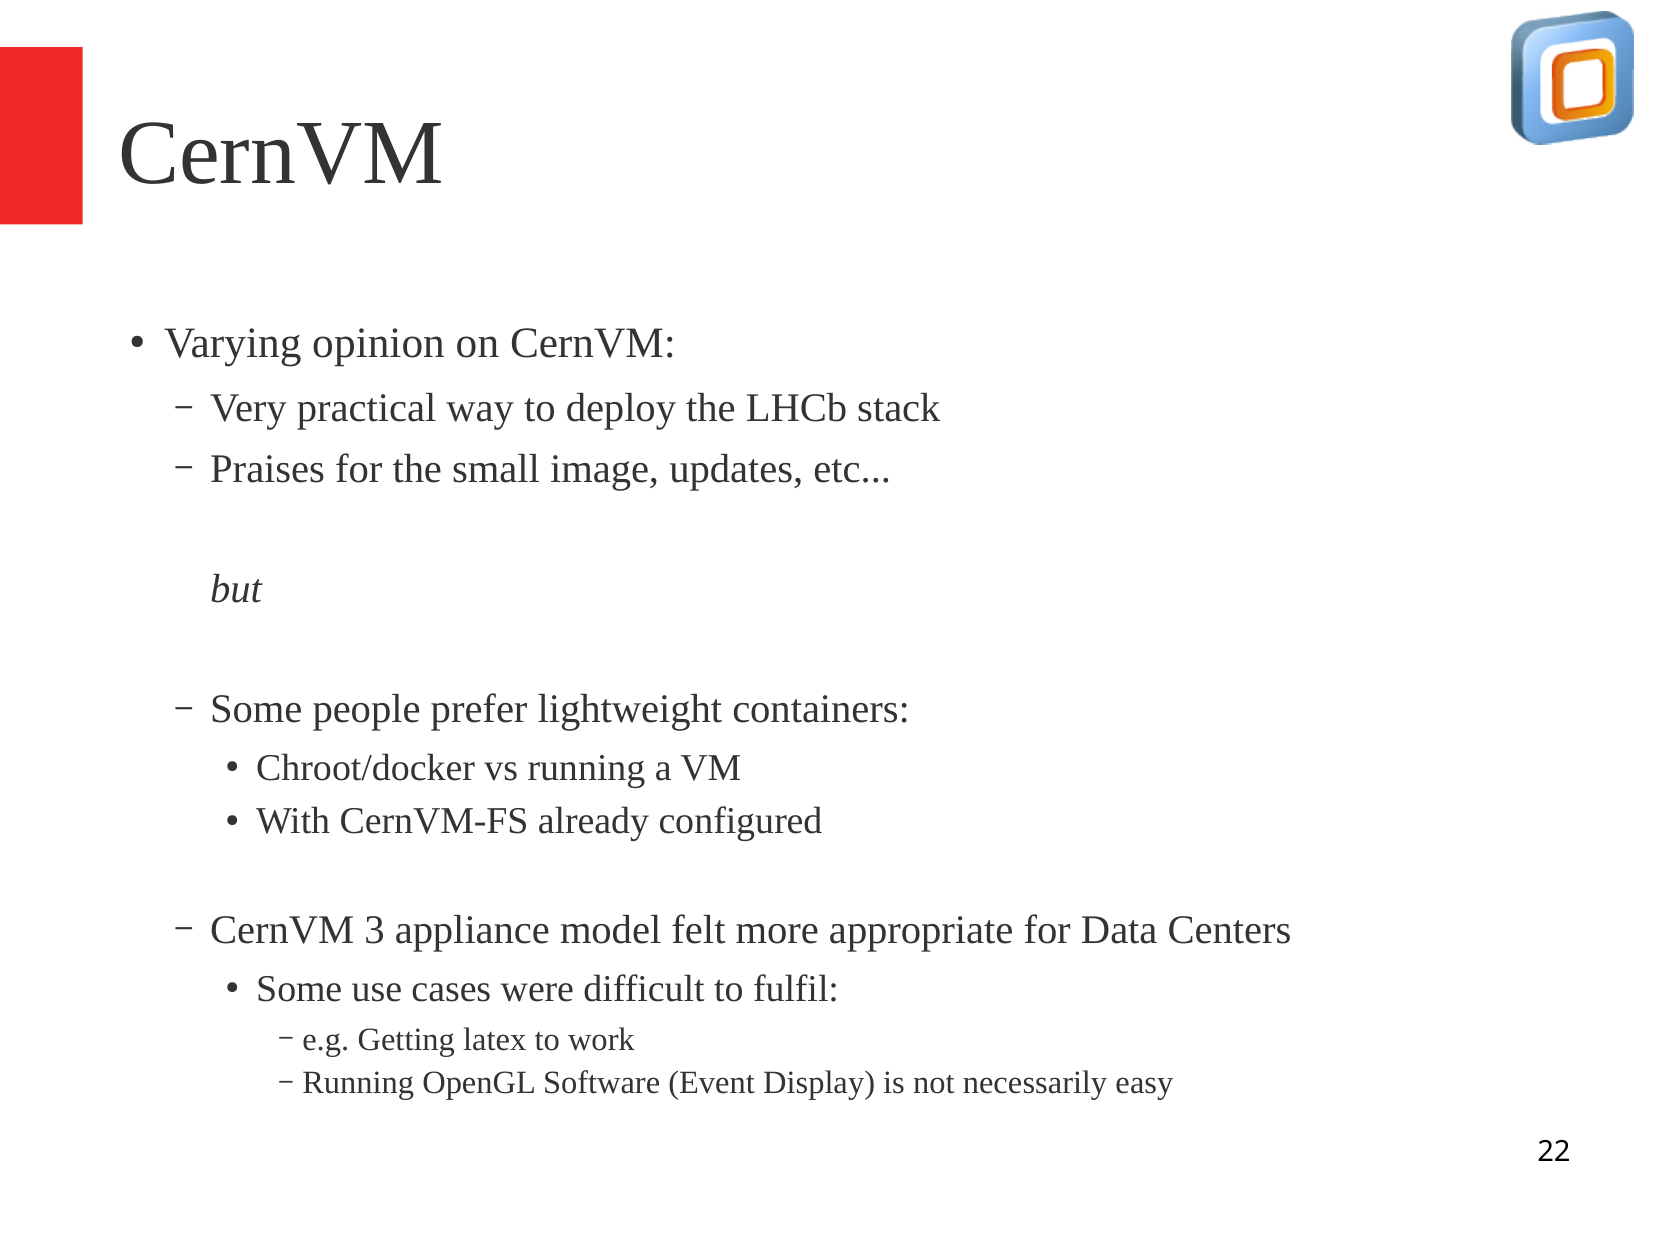

# CernVM
Varying opinion on CernVM:
Very practical way to deploy the LHCb stack
Praises for the small image, updates, etc...
but
Some people prefer lightweight containers:
Chroot/docker vs running a VM
With CernVM-FS already configured
CernVM 3 appliance model felt more appropriate for Data Centers
Some use cases were difficult to fulfil:
e.g. Getting latex to work
Running OpenGL Software (Event Display) is not necessarily easy
22